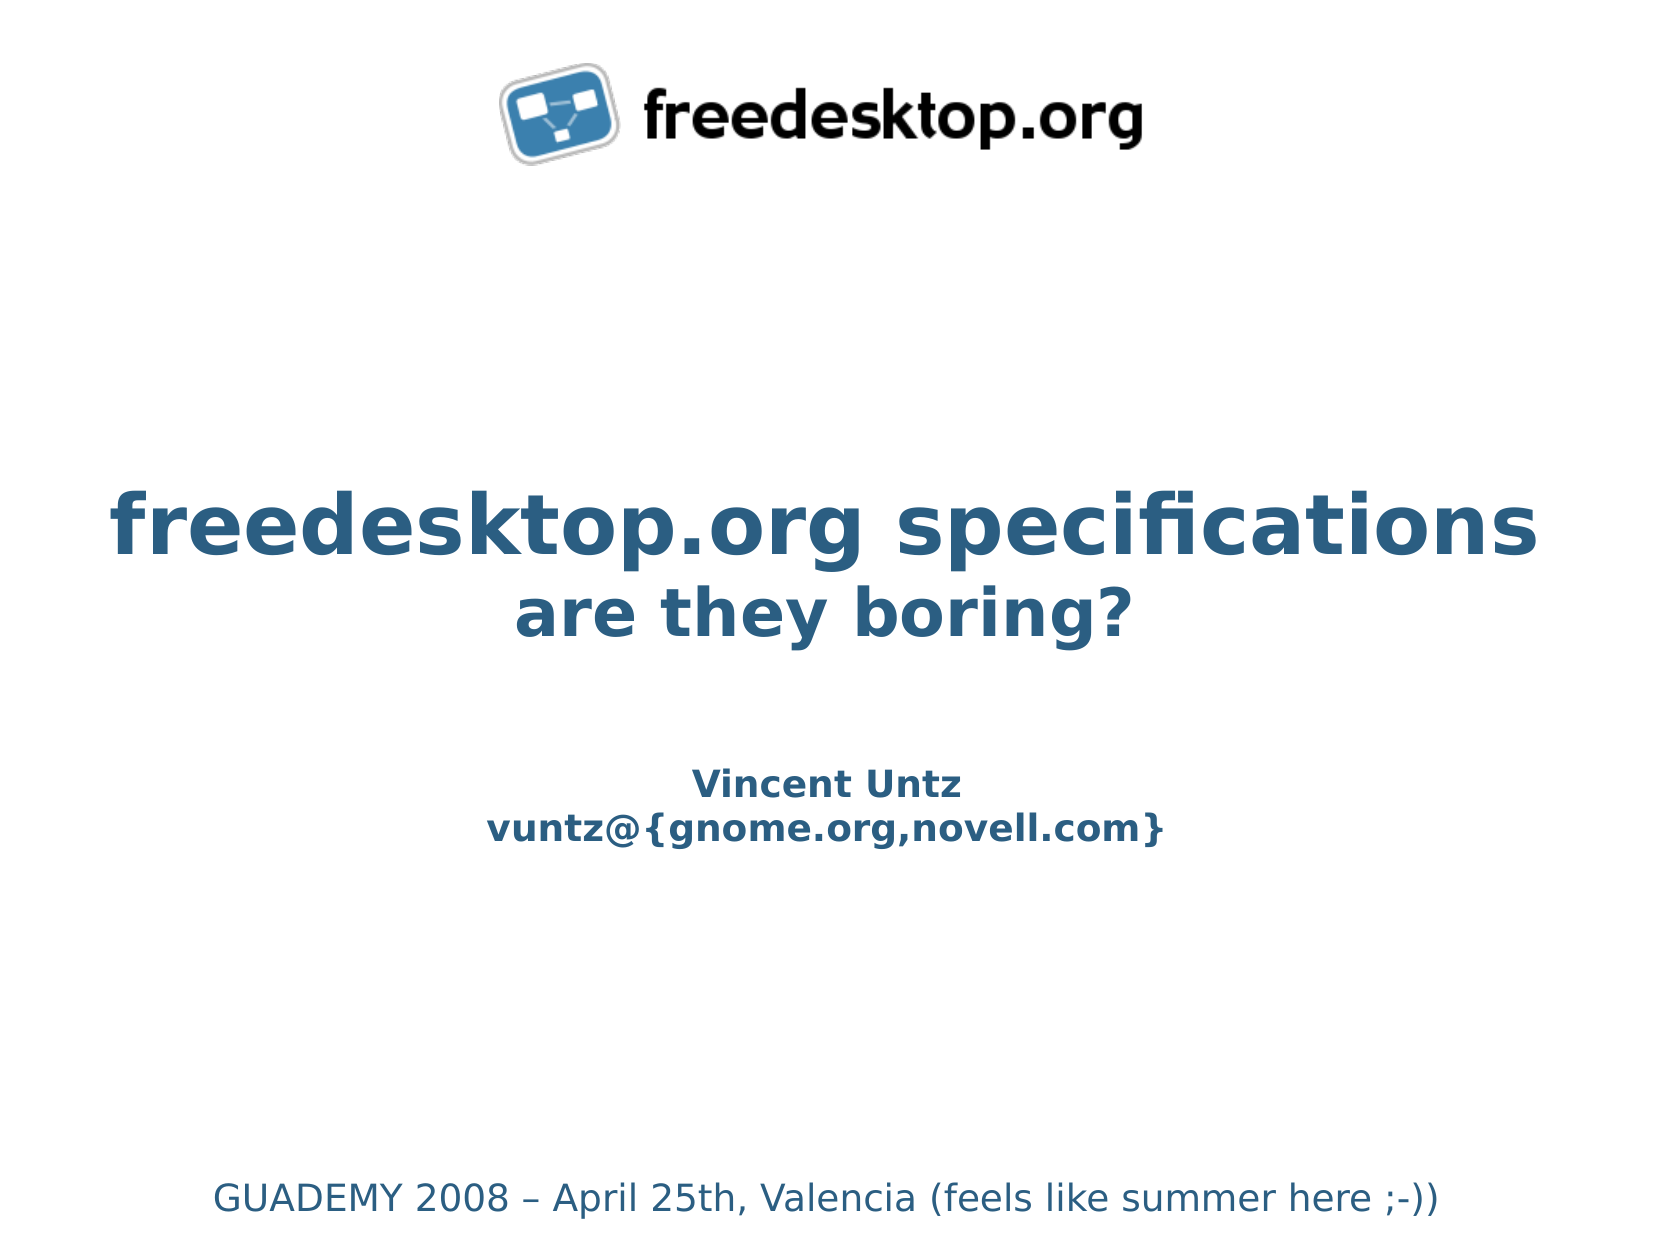

freedesktop.org specifications
are they boring?
Vincent Untz
vuntz@{gnome.org,novell.com}
GUADEMY 2008 – April 25th, Valencia (feels like summer here ;-))